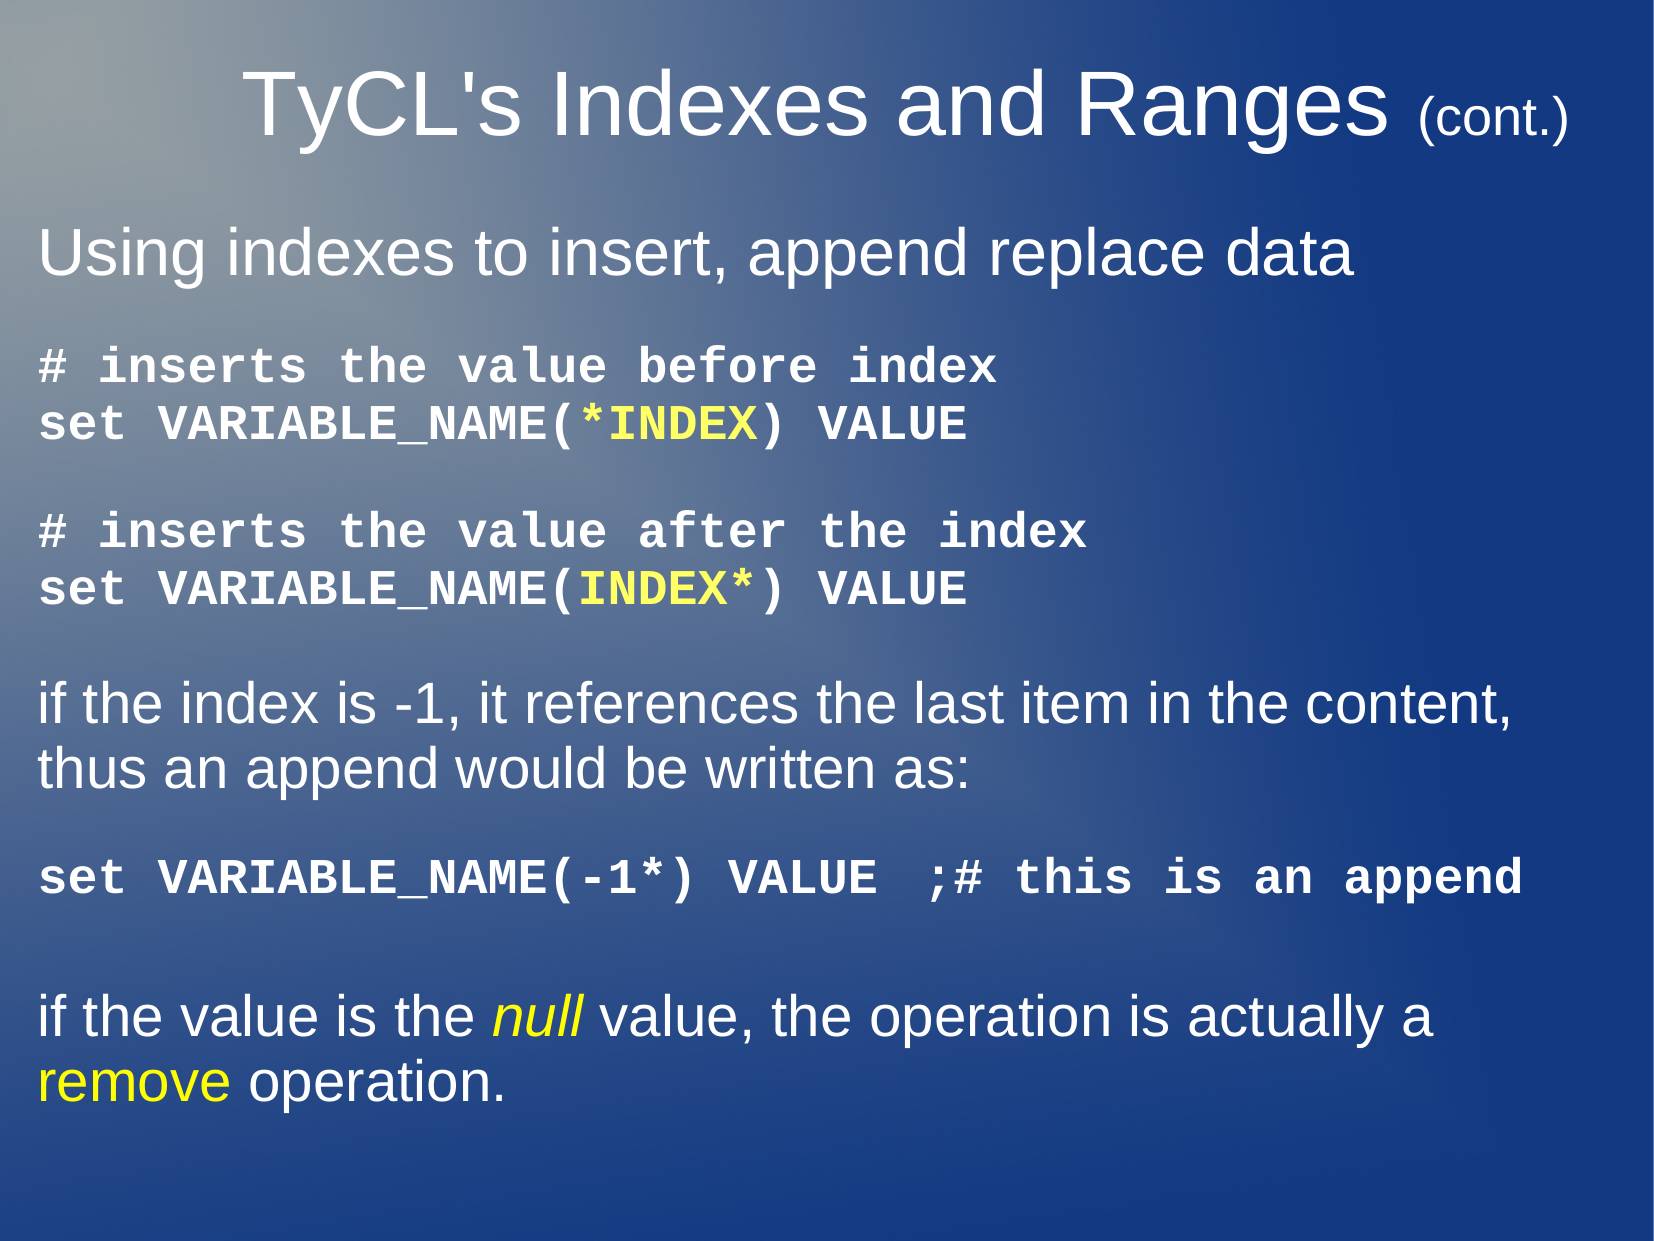

TyCL's Indexes and Ranges (cont.)
# Using indexes to insert, append replace data
# inserts the value before index
set VARIABLE_NAME(*INDEX) VALUE
# inserts the value after the index
set VARIABLE_NAME(INDEX*) VALUE
if the index is -1, it references the last item in the content, thus an append would be written as:
set VARIABLE_NAME(-1*) VALUE 	;# this is an append
if the value is the null value, the operation is actually a remove operation.